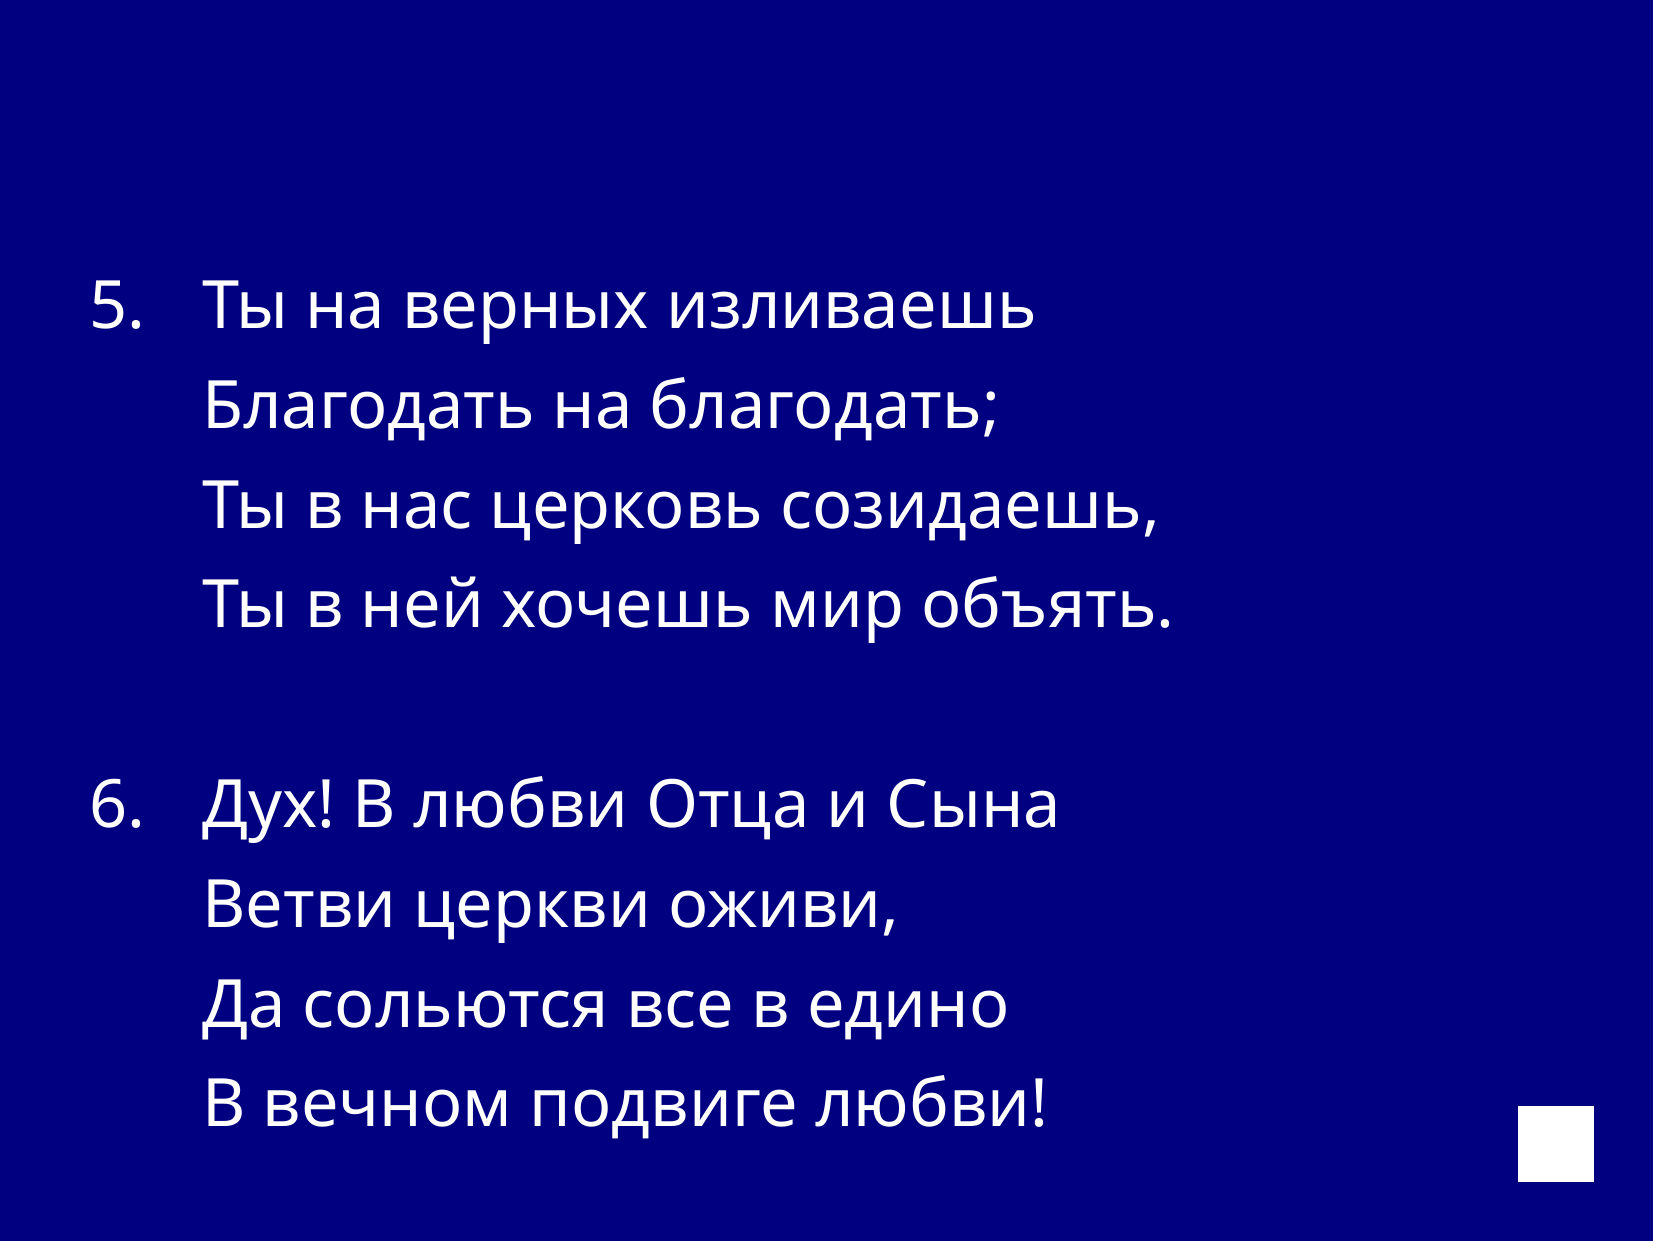

5.	Ты на верных изливаешь
	Благодать на благодать;
	Ты в нас церковь созидаешь,
	Ты в ней хочешь мир объять.
6.	Дух! В любви Отца и Сына
	Ветви церкви оживи,
	Да сольются все в едино
	В вечном подвиге любви!